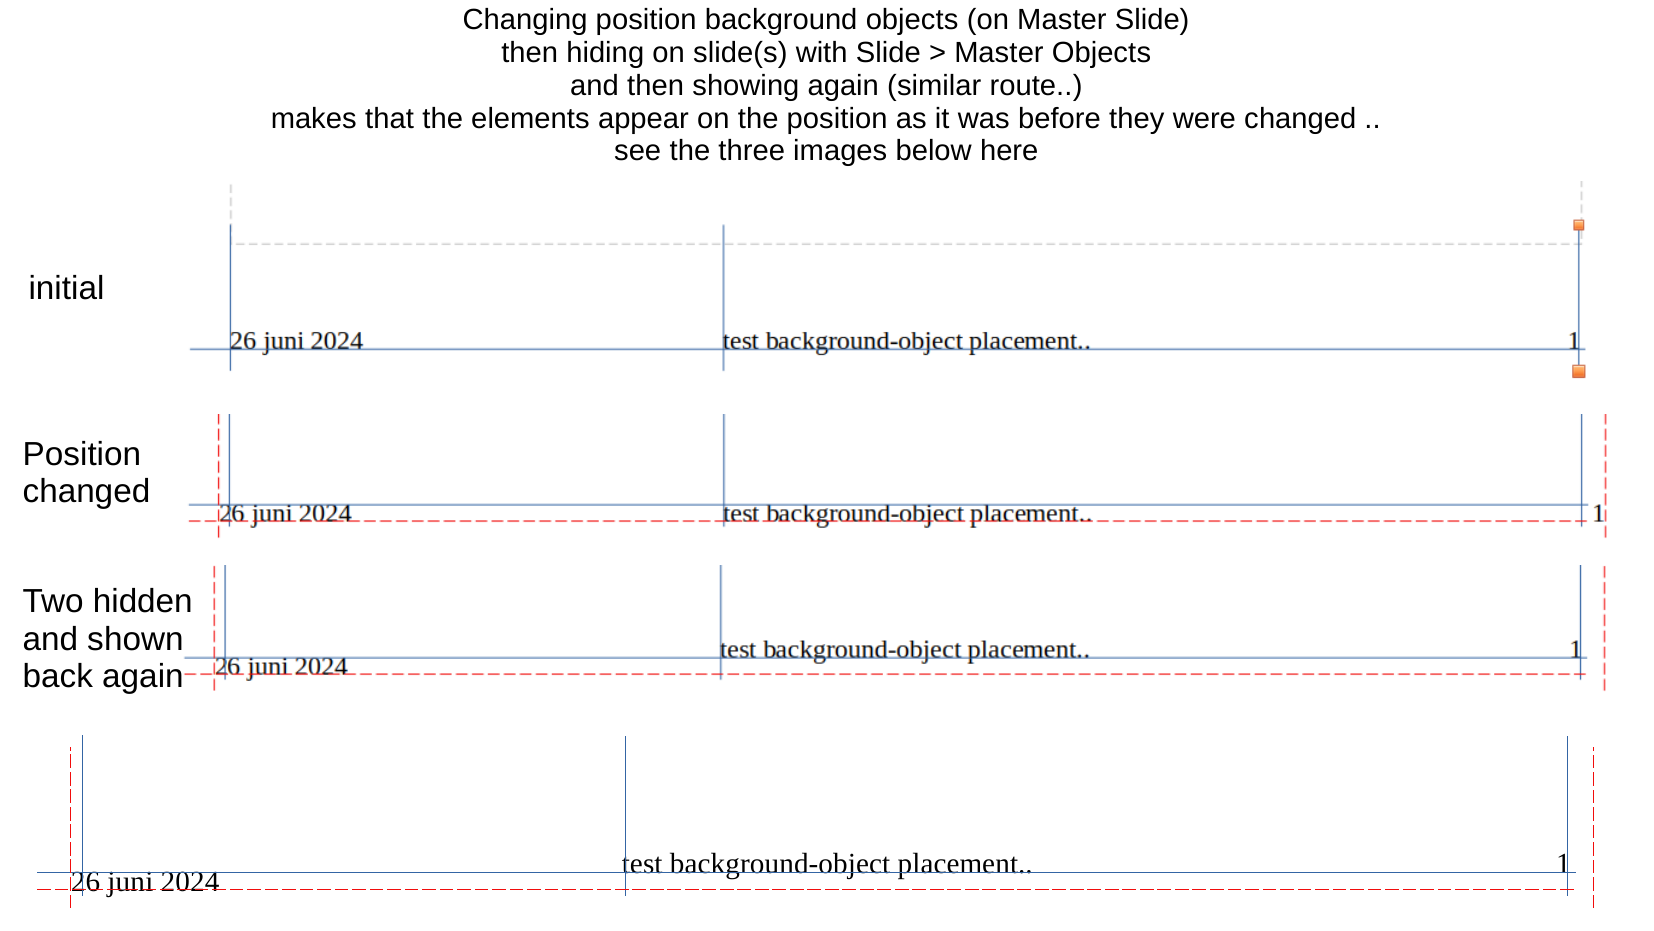

# Changing position background objects (on Master Slide) then hiding on slide(s) with Slide > Master Objects and then showing again (similar route..) makes that the elements appear on the position as it was before they were changed .. see the three images below here
initial
Position
changed
Two hidden
and shown
back again
test background-object placement..
1
26 juni 2024